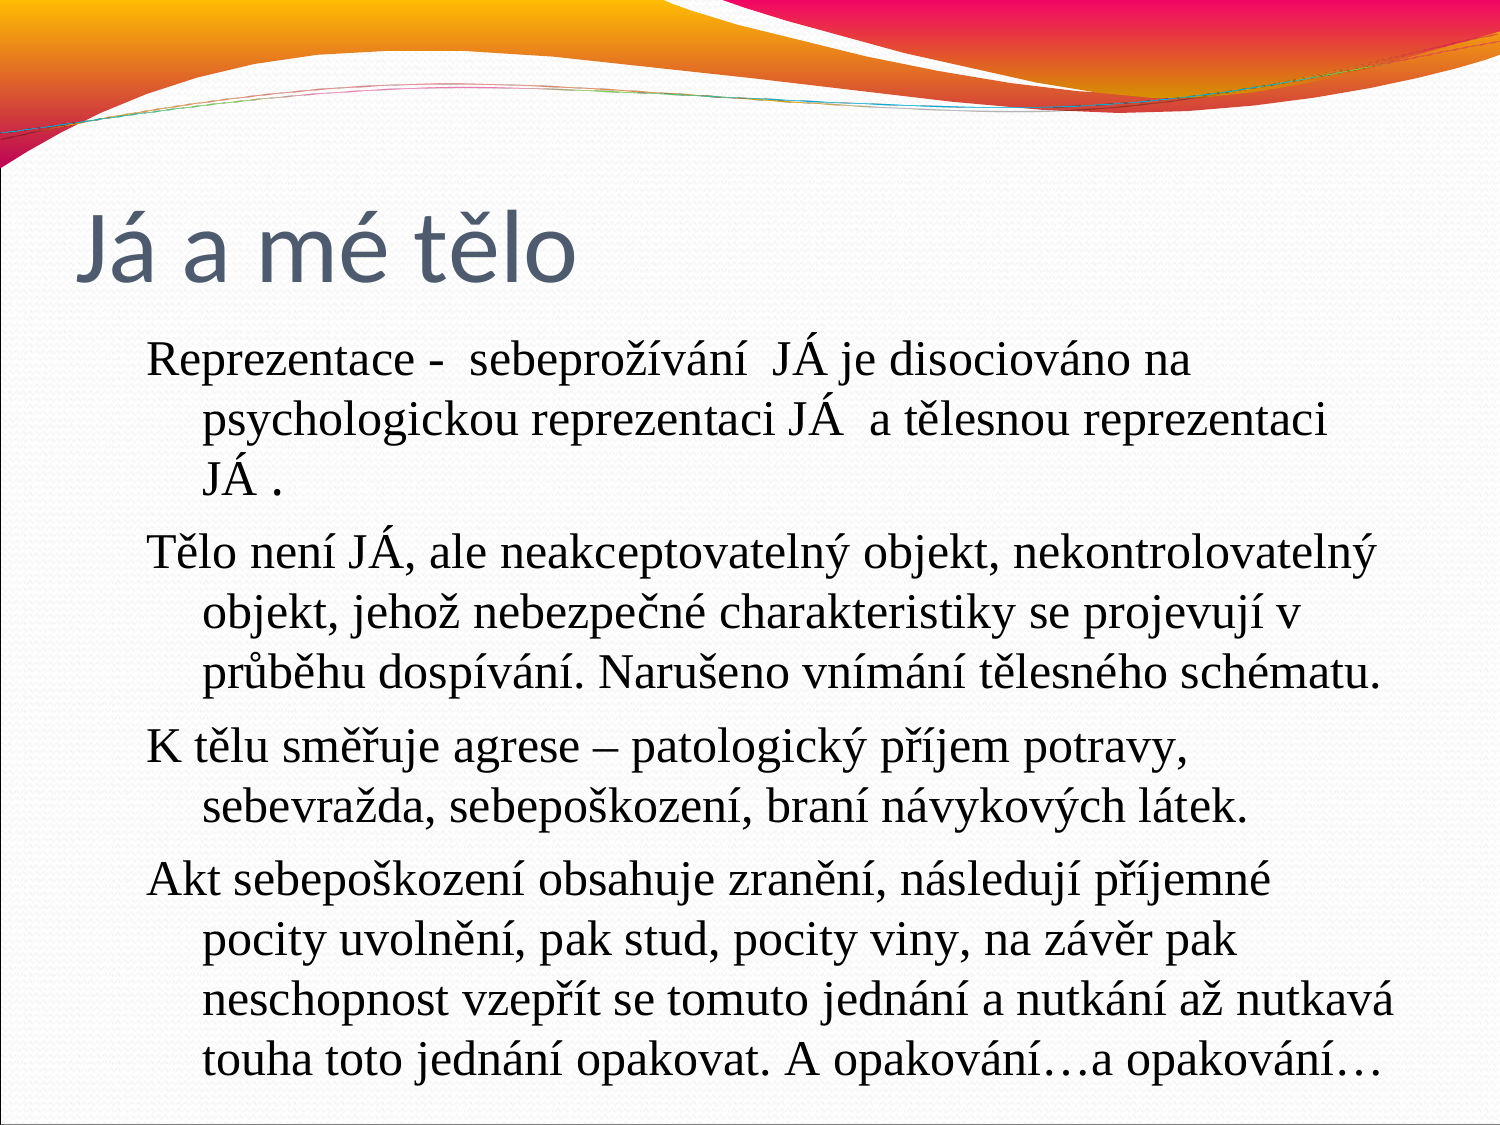

# Já a mé tělo
Reprezentace - sebeprožívání JÁ je disociováno na psychologickou reprezentaci JÁ a tělesnou reprezentaci JÁ .
Tělo není JÁ, ale neakceptovatelný objekt, nekontrolovatelný objekt, jehož nebezpečné charakteristiky se projevují v průběhu dospívání. Narušeno vnímání tělesného schématu.
K tělu směřuje agrese – patologický příjem potravy, sebevražda, sebepoškození, braní návykových látek.
Akt sebepoškození obsahuje zranění, následují příjemné pocity uvolnění, pak stud, pocity viny, na závěr pak neschopnost vzepřít se tomuto jednání a nutkání až nutkavá touha toto jednání opakovat. A opakování…a opakování…